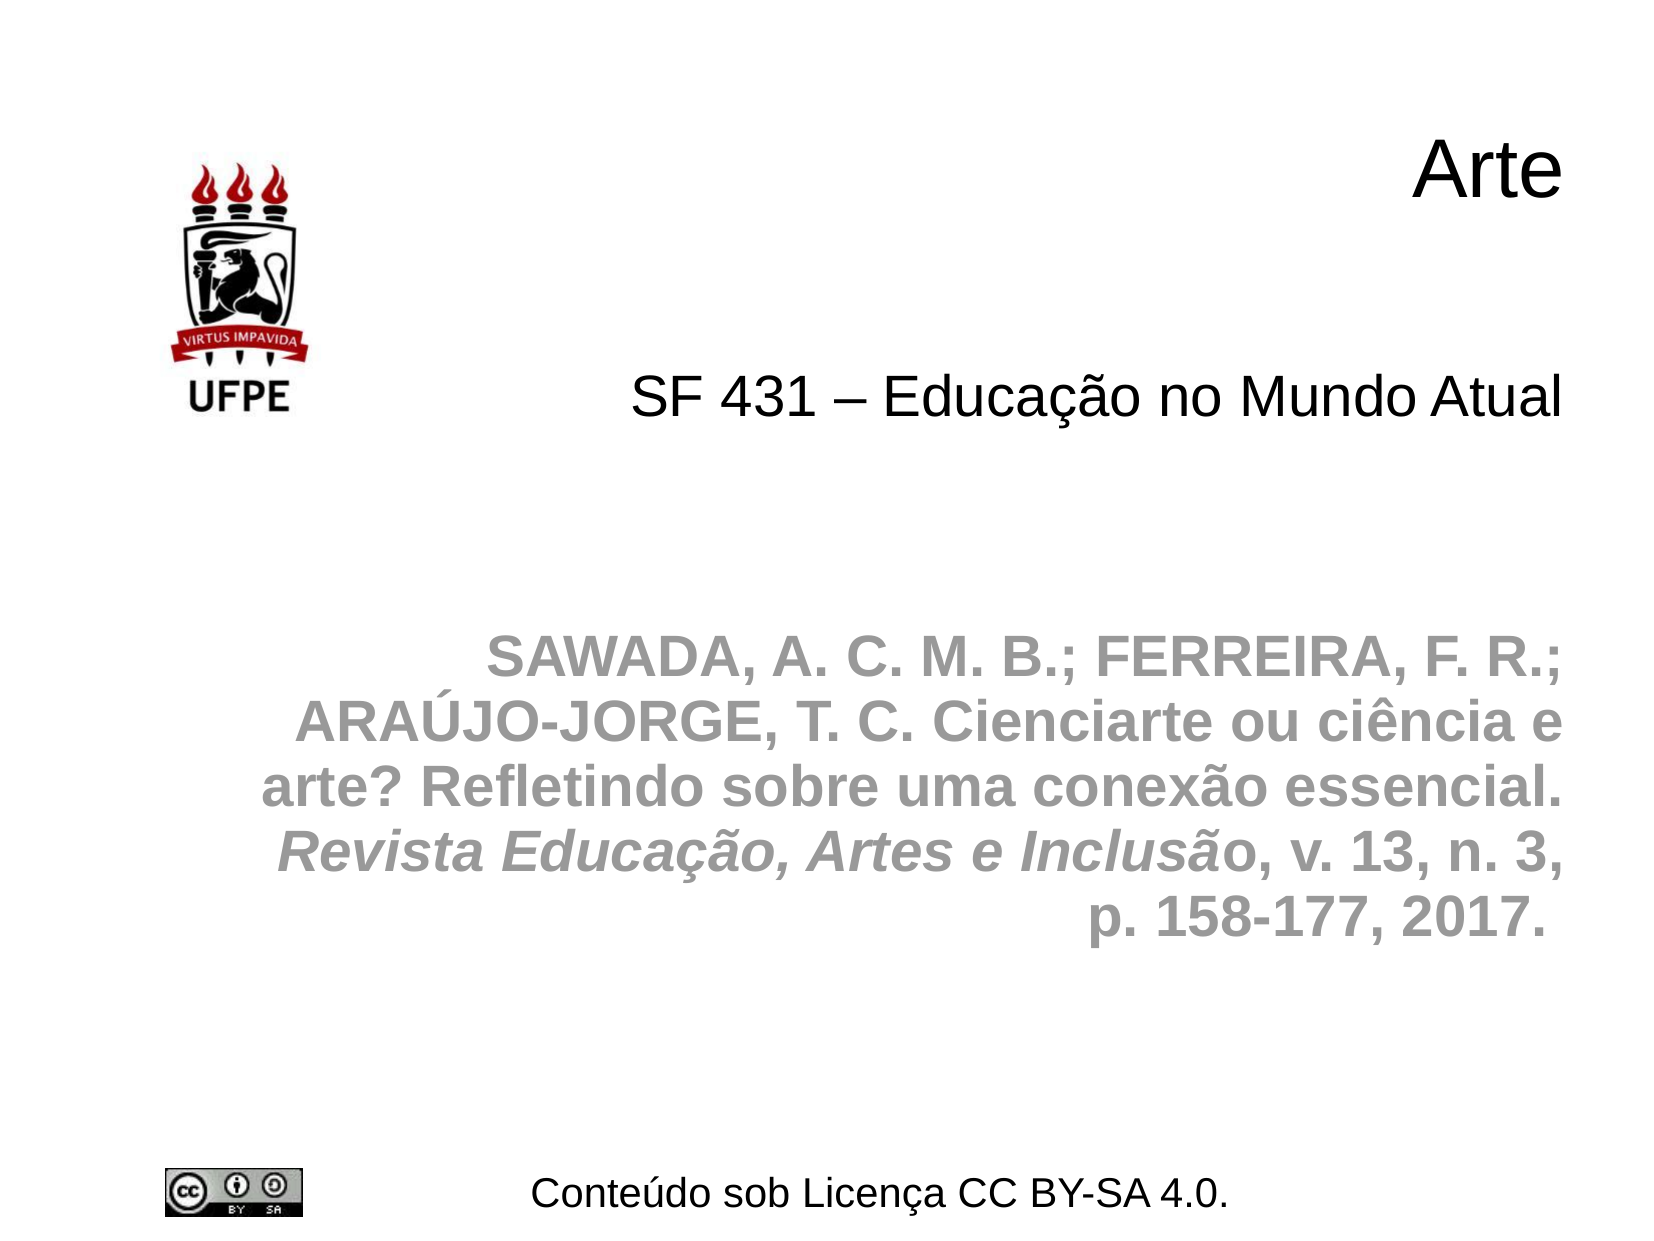

# Arte
SF 431 – Educação no Mundo Atual
SAWADA, A. C. M. B.; FERREIRA, F. R.; ARAÚJO-JORGE, T. C. Cienciarte ou ciência e arte? Refletindo sobre uma conexão essencial. Revista Educação, Artes e Inclusão, v. 13, n. 3, p. 158-177, 2017.
Conteúdo sob Licença CC BY-SA 4.0.